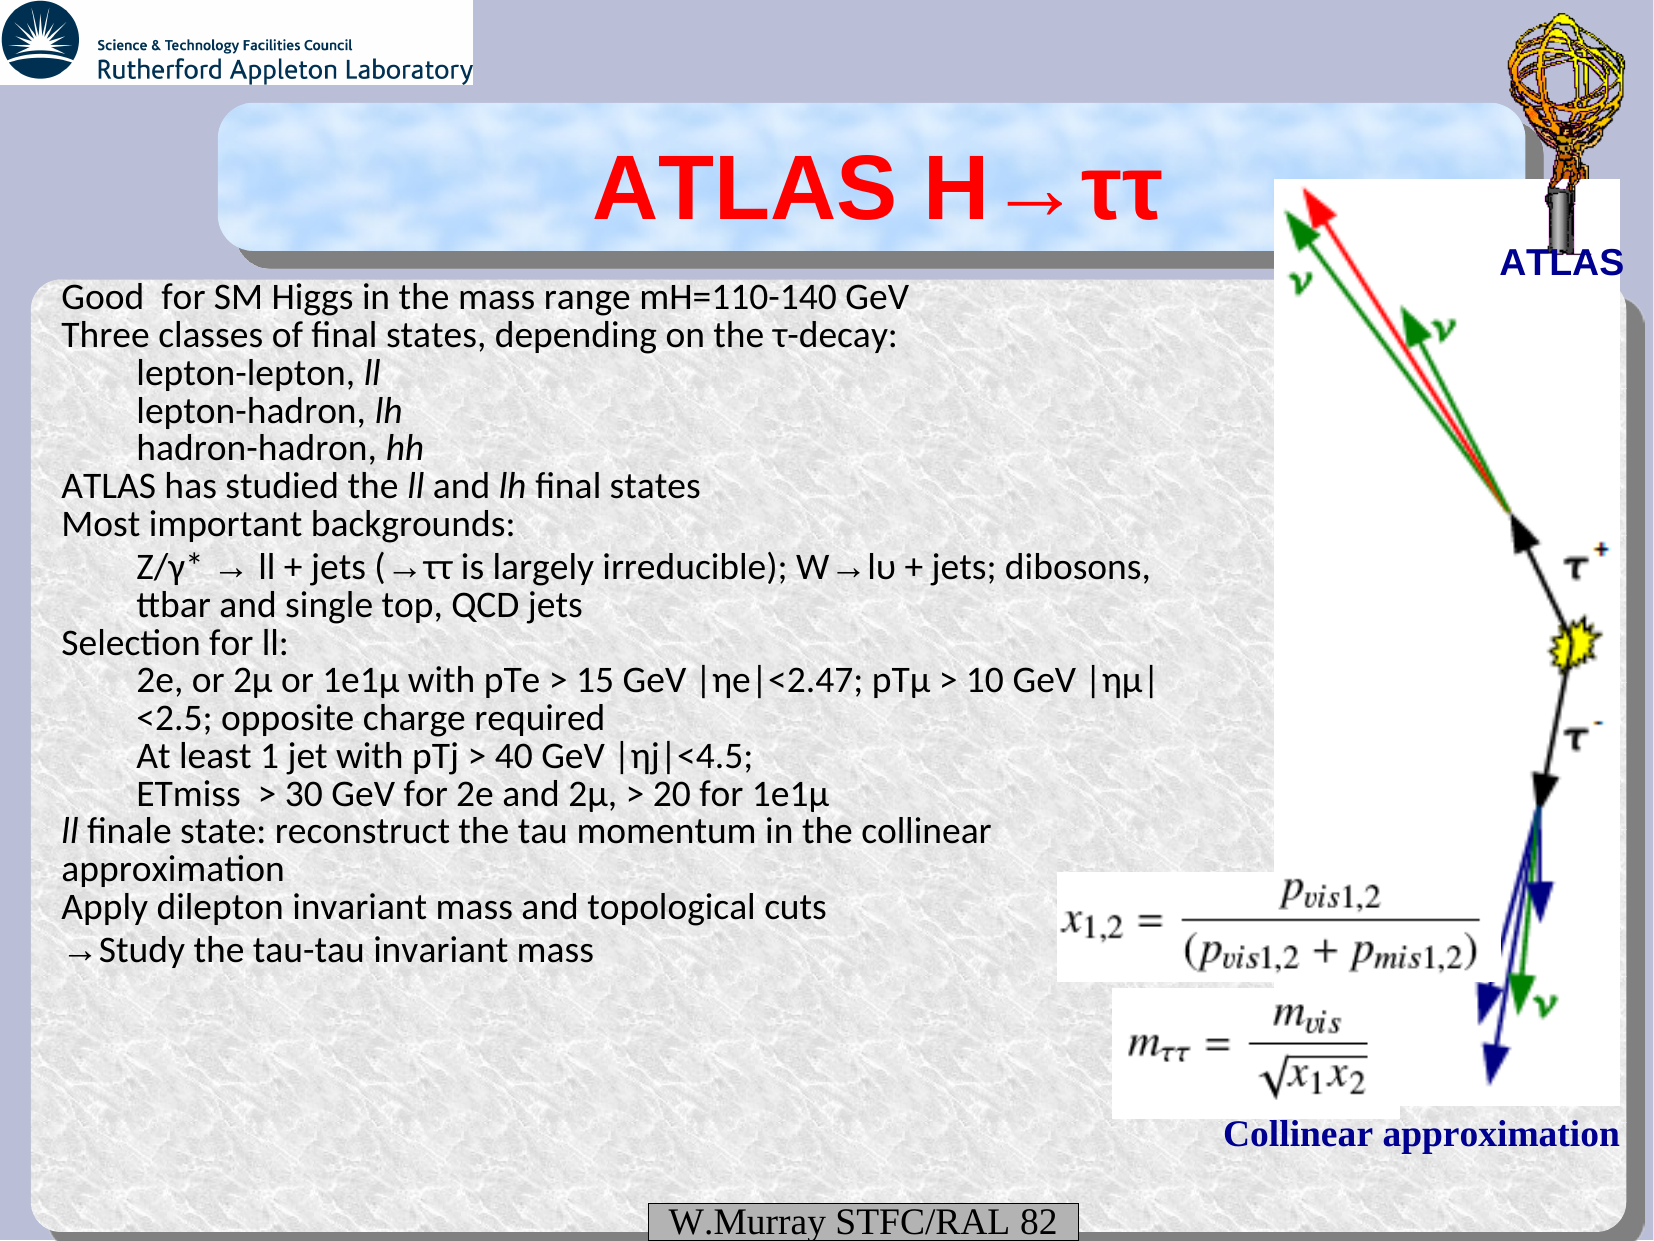

ATLAS
ATLAS H→ττ
# Good for SM Higgs in the mass range mH=110-140 GeV
Three classes of final states, depending on the τ-decay:
lepton-lepton, ll
lepton-hadron, lh
hadron-hadron, hh
ATLAS has studied the ll and lh final states
Most important backgrounds:
Z/γ* → ll + jets (→ττ is largely irreducible); W→lυ + jets; dibosons, ttbar and single top, QCD jets
Selection for ll:
2e, or 2μ or 1e1μ with pTe > 15 GeV |ηe|<2.47; pTμ > 10 GeV |ημ|<2.5; opposite charge required
At least 1 jet with pTj > 40 GeV |ηj|<4.5;
ETmiss > 30 GeV for 2e and 2μ, > 20 for 1e1μ
ll finale state: reconstruct the tau momentum in the collinear approximation
Apply dilepton invariant mass and topological cuts
→Study the tau-tau invariant mass
Collinear approximation